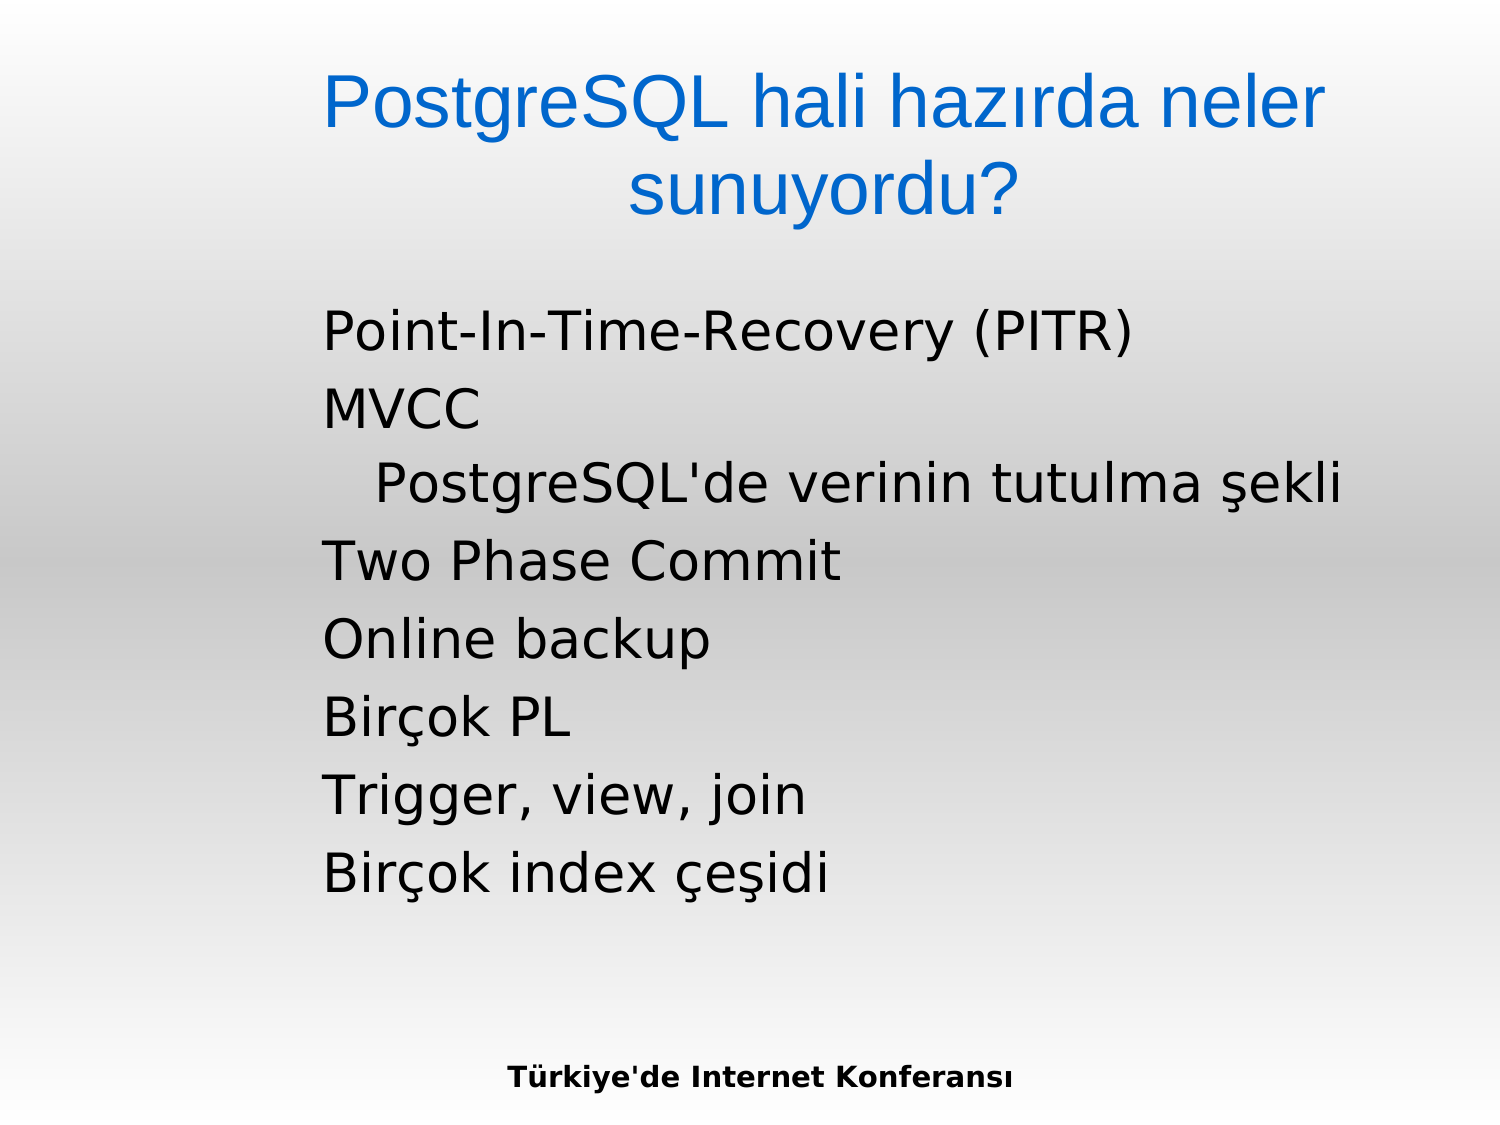

# PostgreSQL hali hazırda neler sunuyordu?
Point-In-Time-Recovery (PITR)
MVCC
PostgreSQL'de verinin tutulma şekli
Two Phase Commit
Online backup
Birçok PL
Trigger, view, join
Birçok index çeşidi